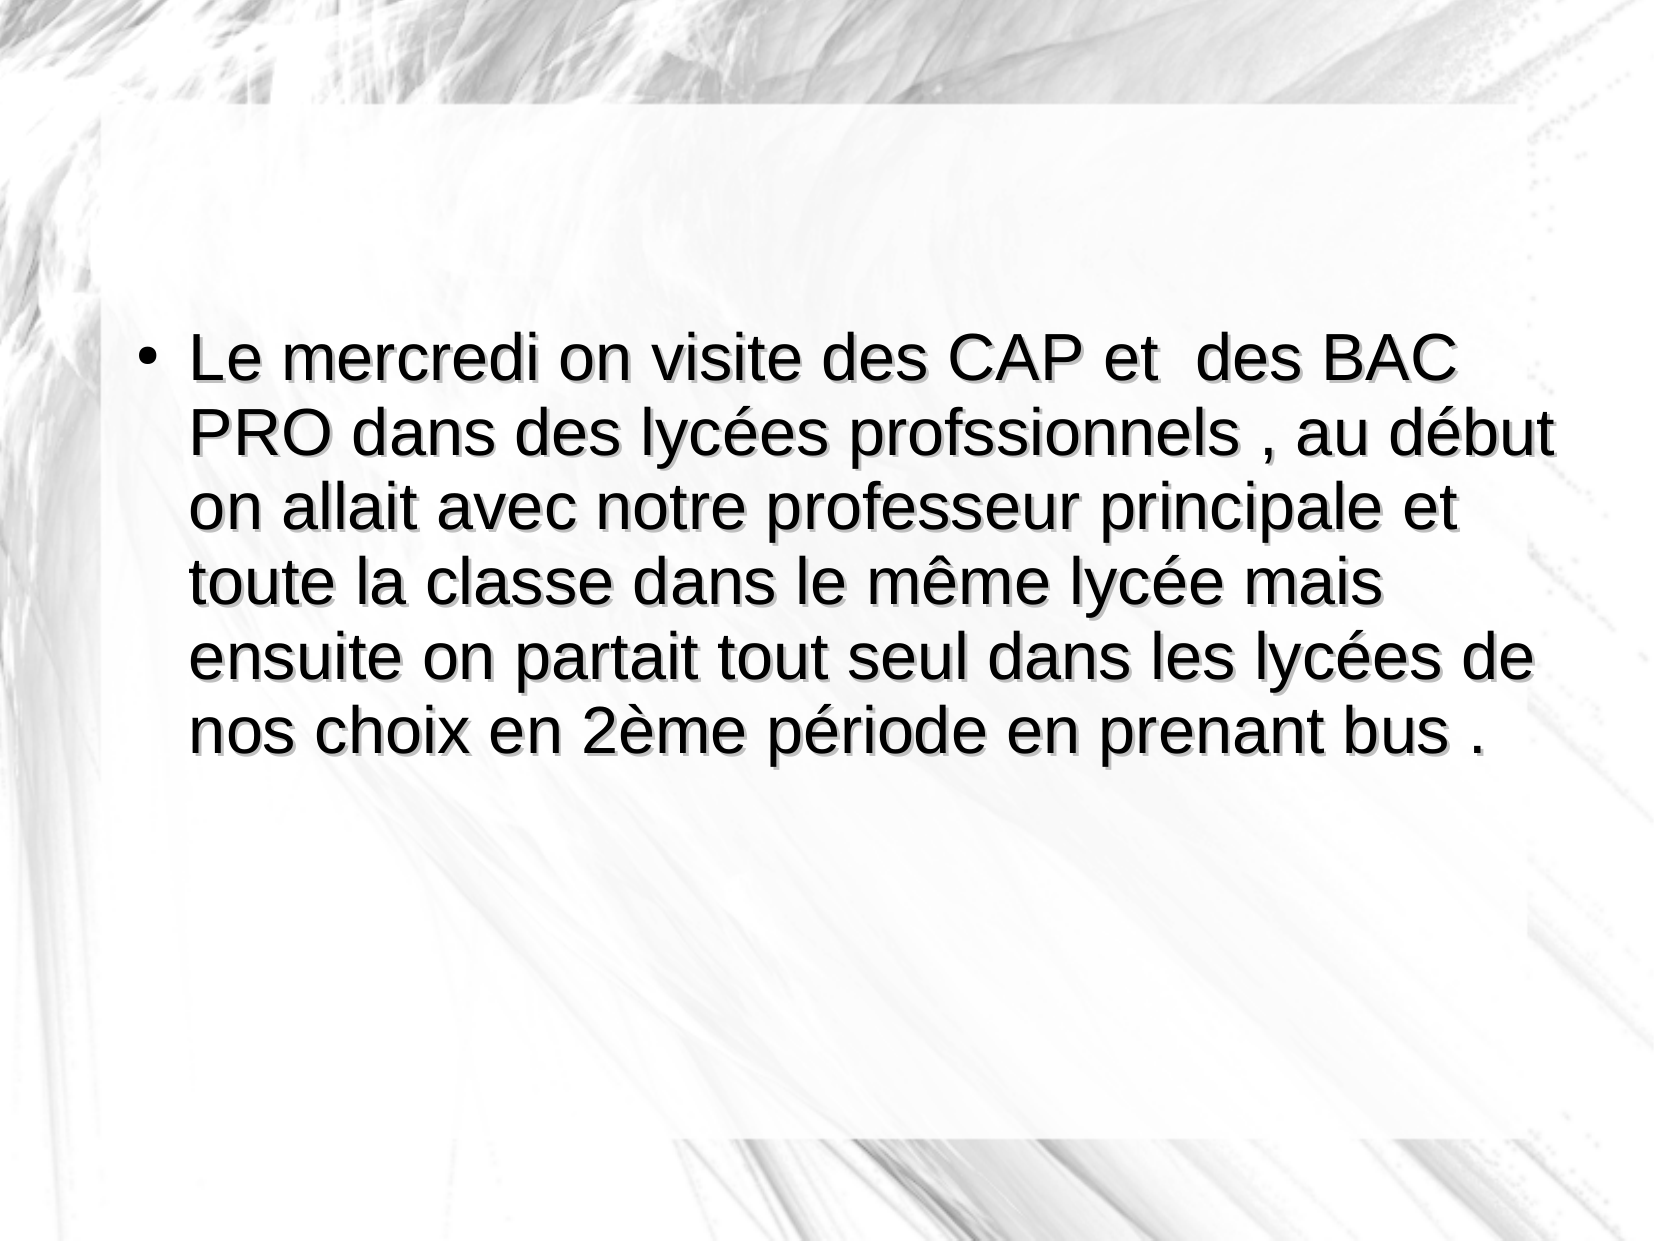

# Le mercredi on visite des CAP et des BAC PRO dans des lycées profssionnels , au début on allait avec notre professeur principale et toute la classe dans le même lycée mais ensuite on partait tout seul dans les lycées de nos choix en 2ème période en prenant bus .